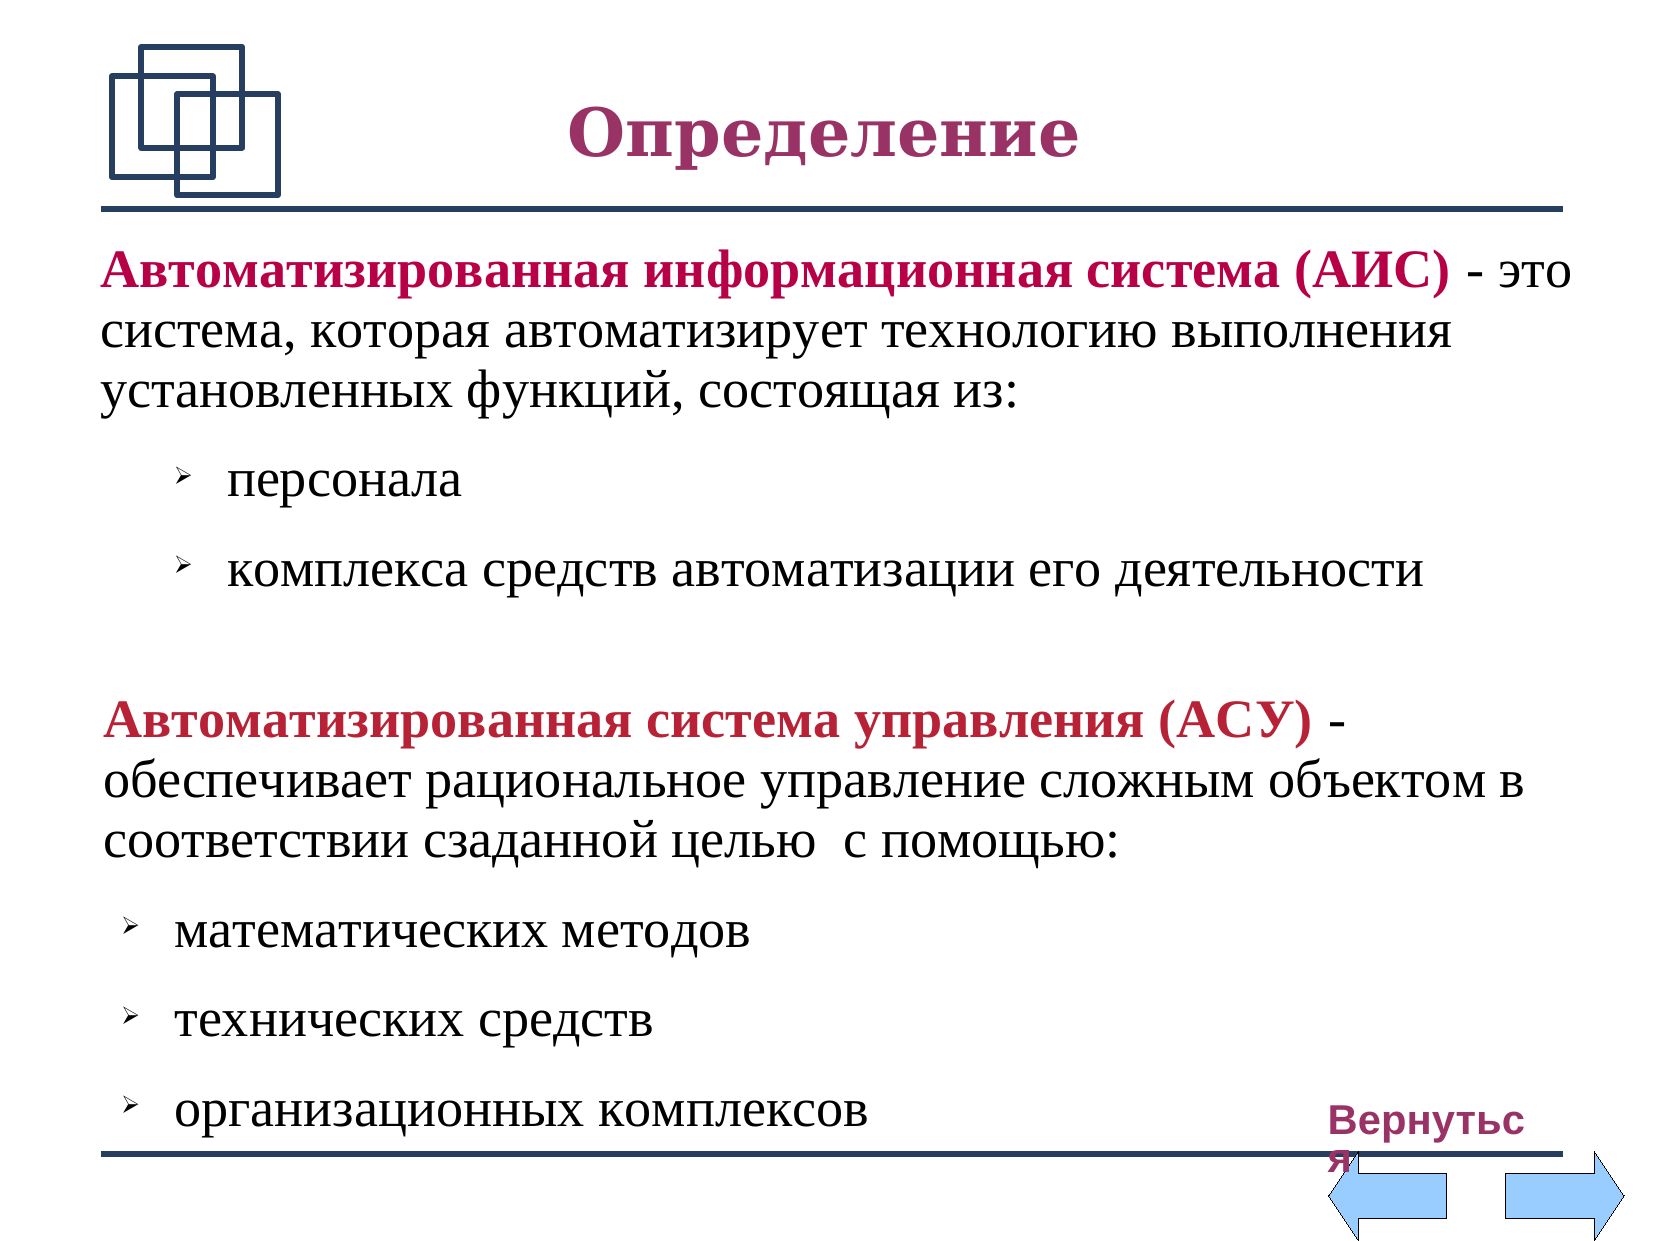

# Определение
Автоматизированная информационная система (АИС) - это система, которая автоматизирует технологию выполнения установленных функций, состоящая из:
персонала
комплекса средств автоматизации его деятельности
Автоматизированная система управления (АСУ) -обеспечивает рациональное управление сложным объектом в соответствии сзаданной целью с помощью:
математических методов
технических средств
организационных комплексов
Вернуться